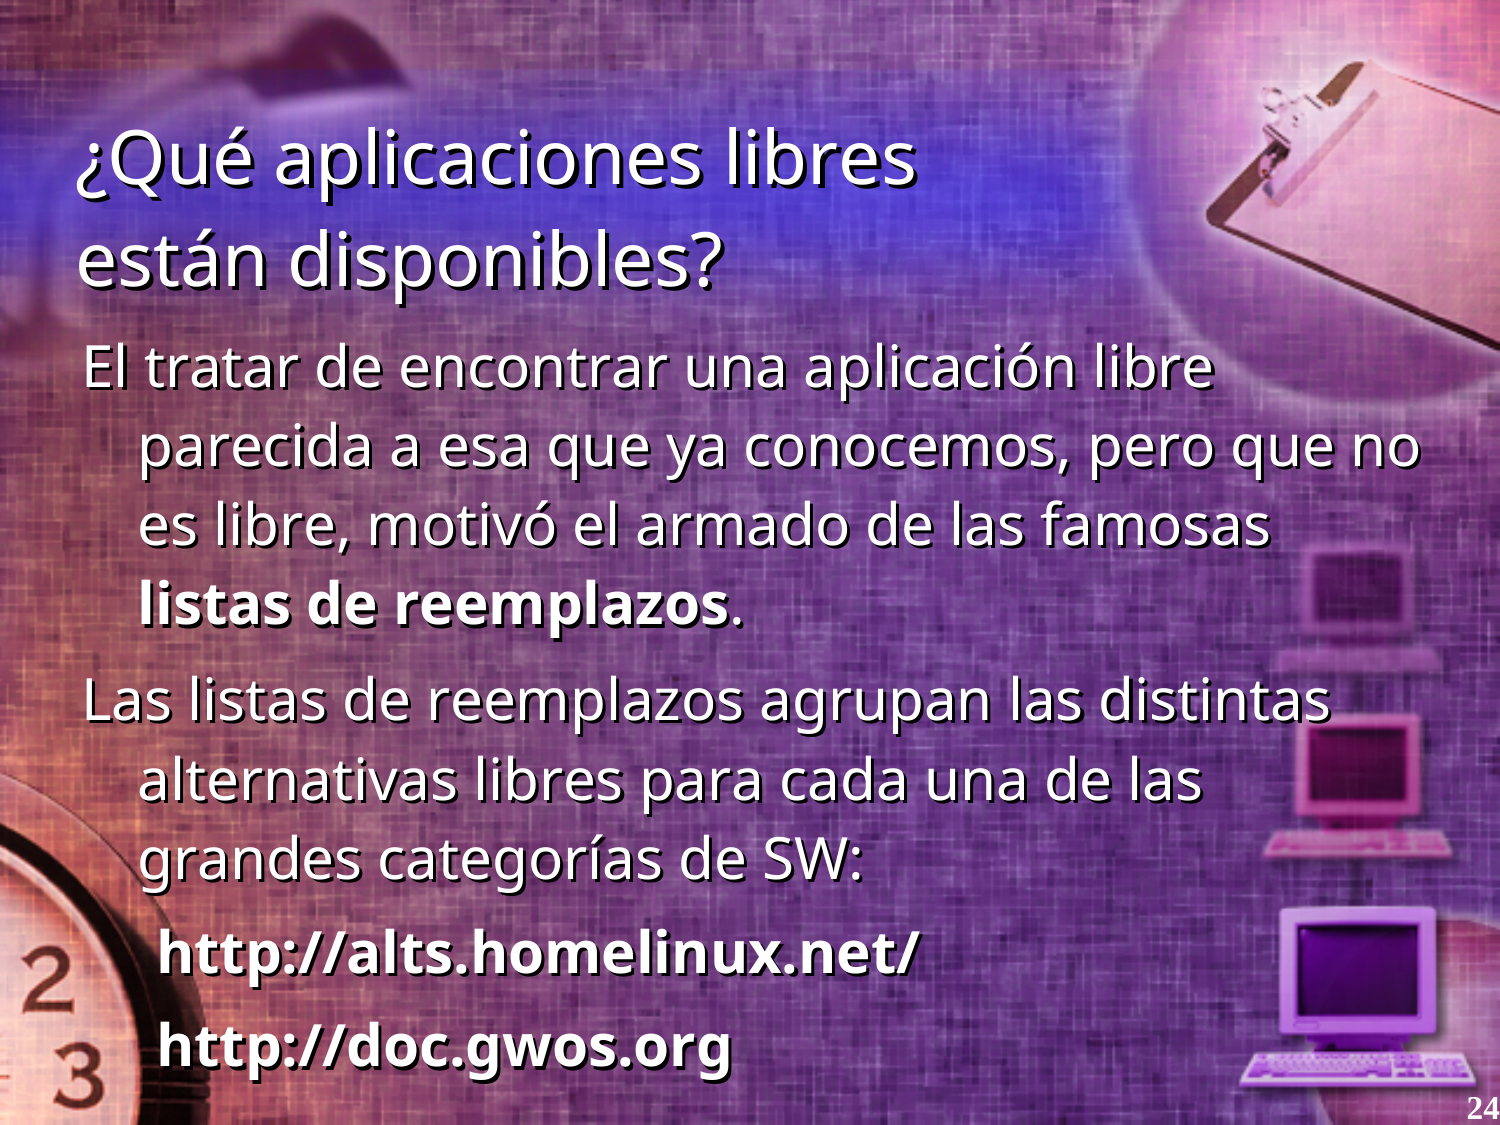

# ¿Qué aplicaciones libres están disponibles?
El tratar de encontrar una aplicación libre parecida a esa que ya conocemos, pero que no es libre, motivó el armado de las famosas listas de reemplazos.
Las listas de reemplazos agrupan las distintas alternativas libres para cada una de las grandes categorías de SW:
http://alts.homelinux.net/
http://doc.gwos.org
24